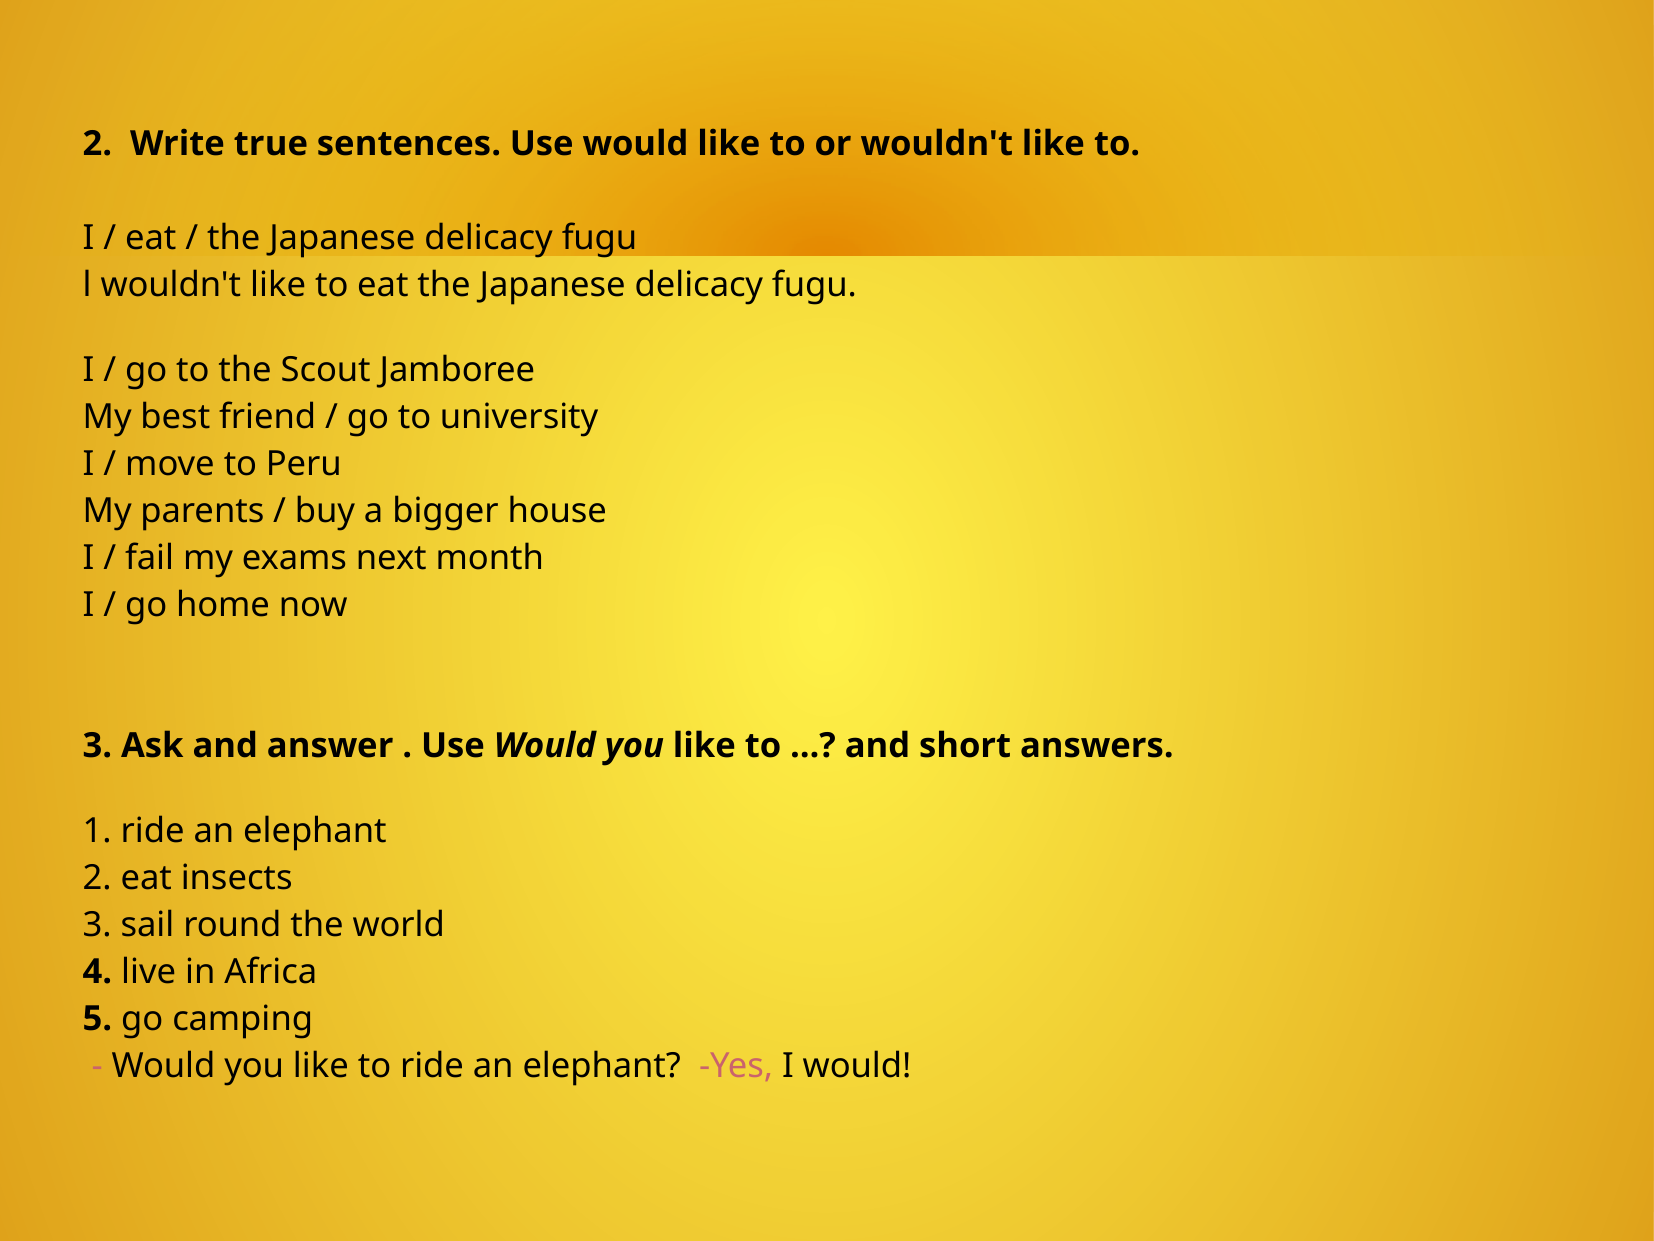

# 2. Write true sentences. Use would like to or wouldn't like to.
I / eat / the Japanese delicacy fugu
l wouldn't like to eat the Japanese delicacy fugu.
I / go to the Scout Jamboree
My best friend / go to university
I / move to Peru
My parents / buy a bigger house
I / fail my exams next month
I / go home now
3. Ask and answer . Use Would you like to ...? and short answers.
1. ride an elephant
2. eat insects
3. sail round the world
4. live in Africa
5. go camping
 - Would you like to ride an elephant? -Yes, I would!